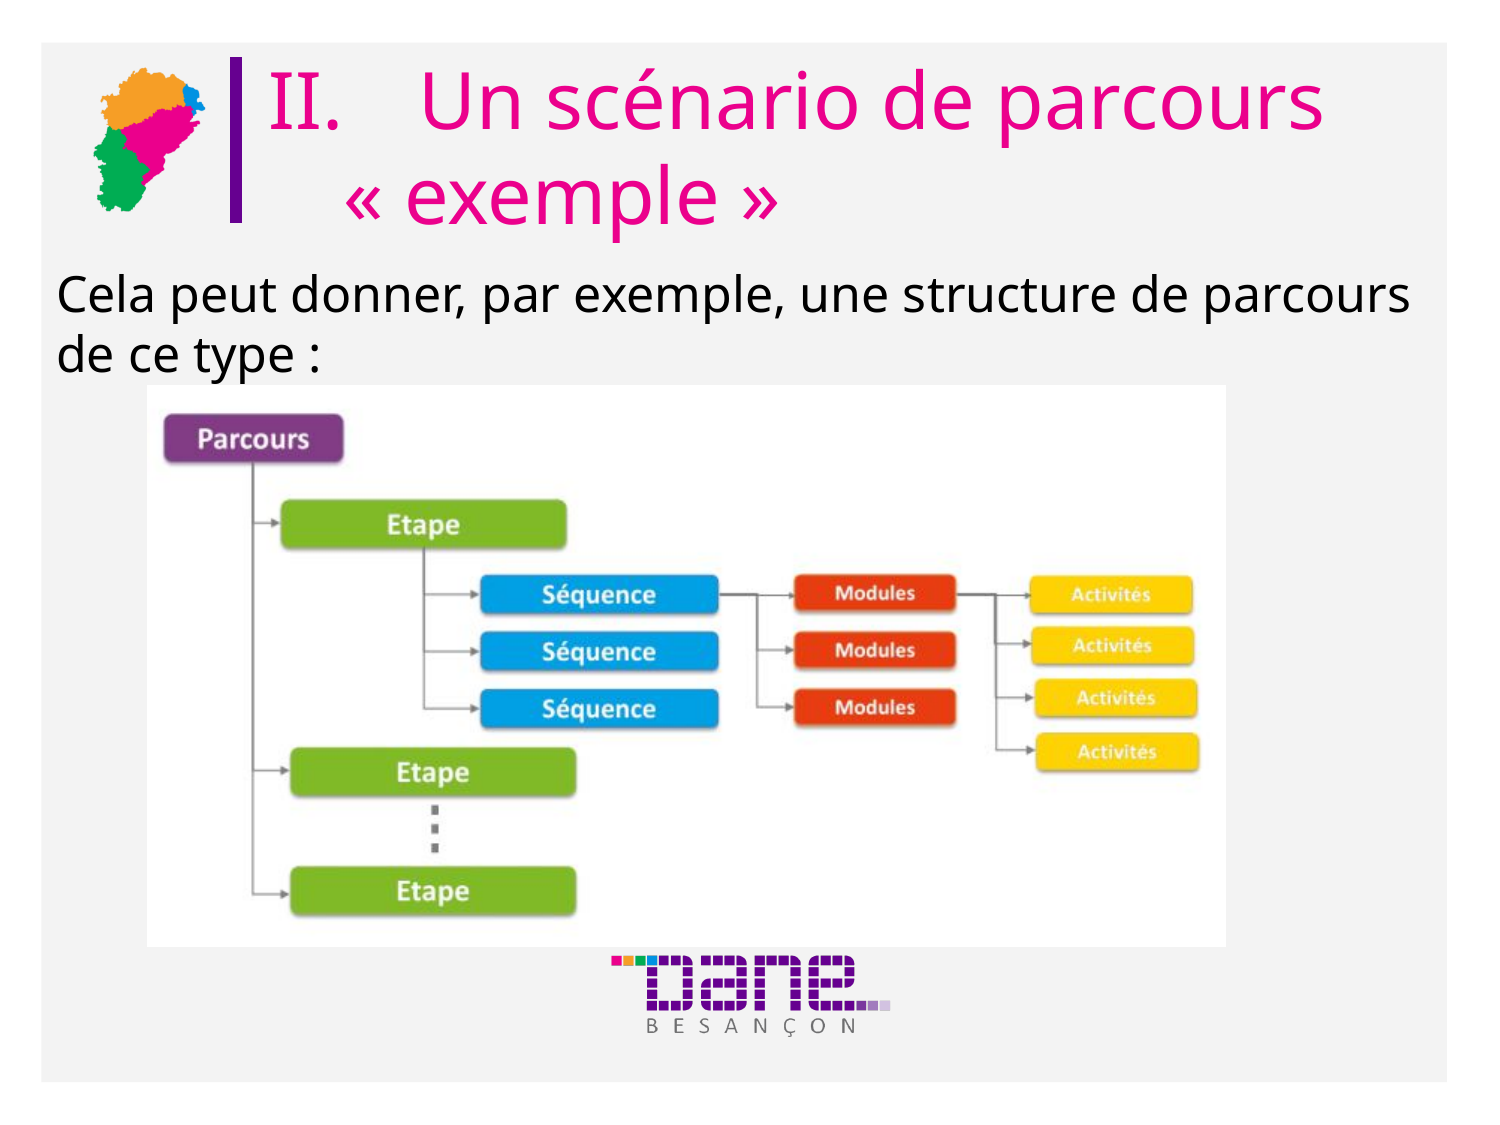

II. 	Un scénario de parcours
	« exemple »
Cela peut donner, par exemple, une structure de parcours de ce type :